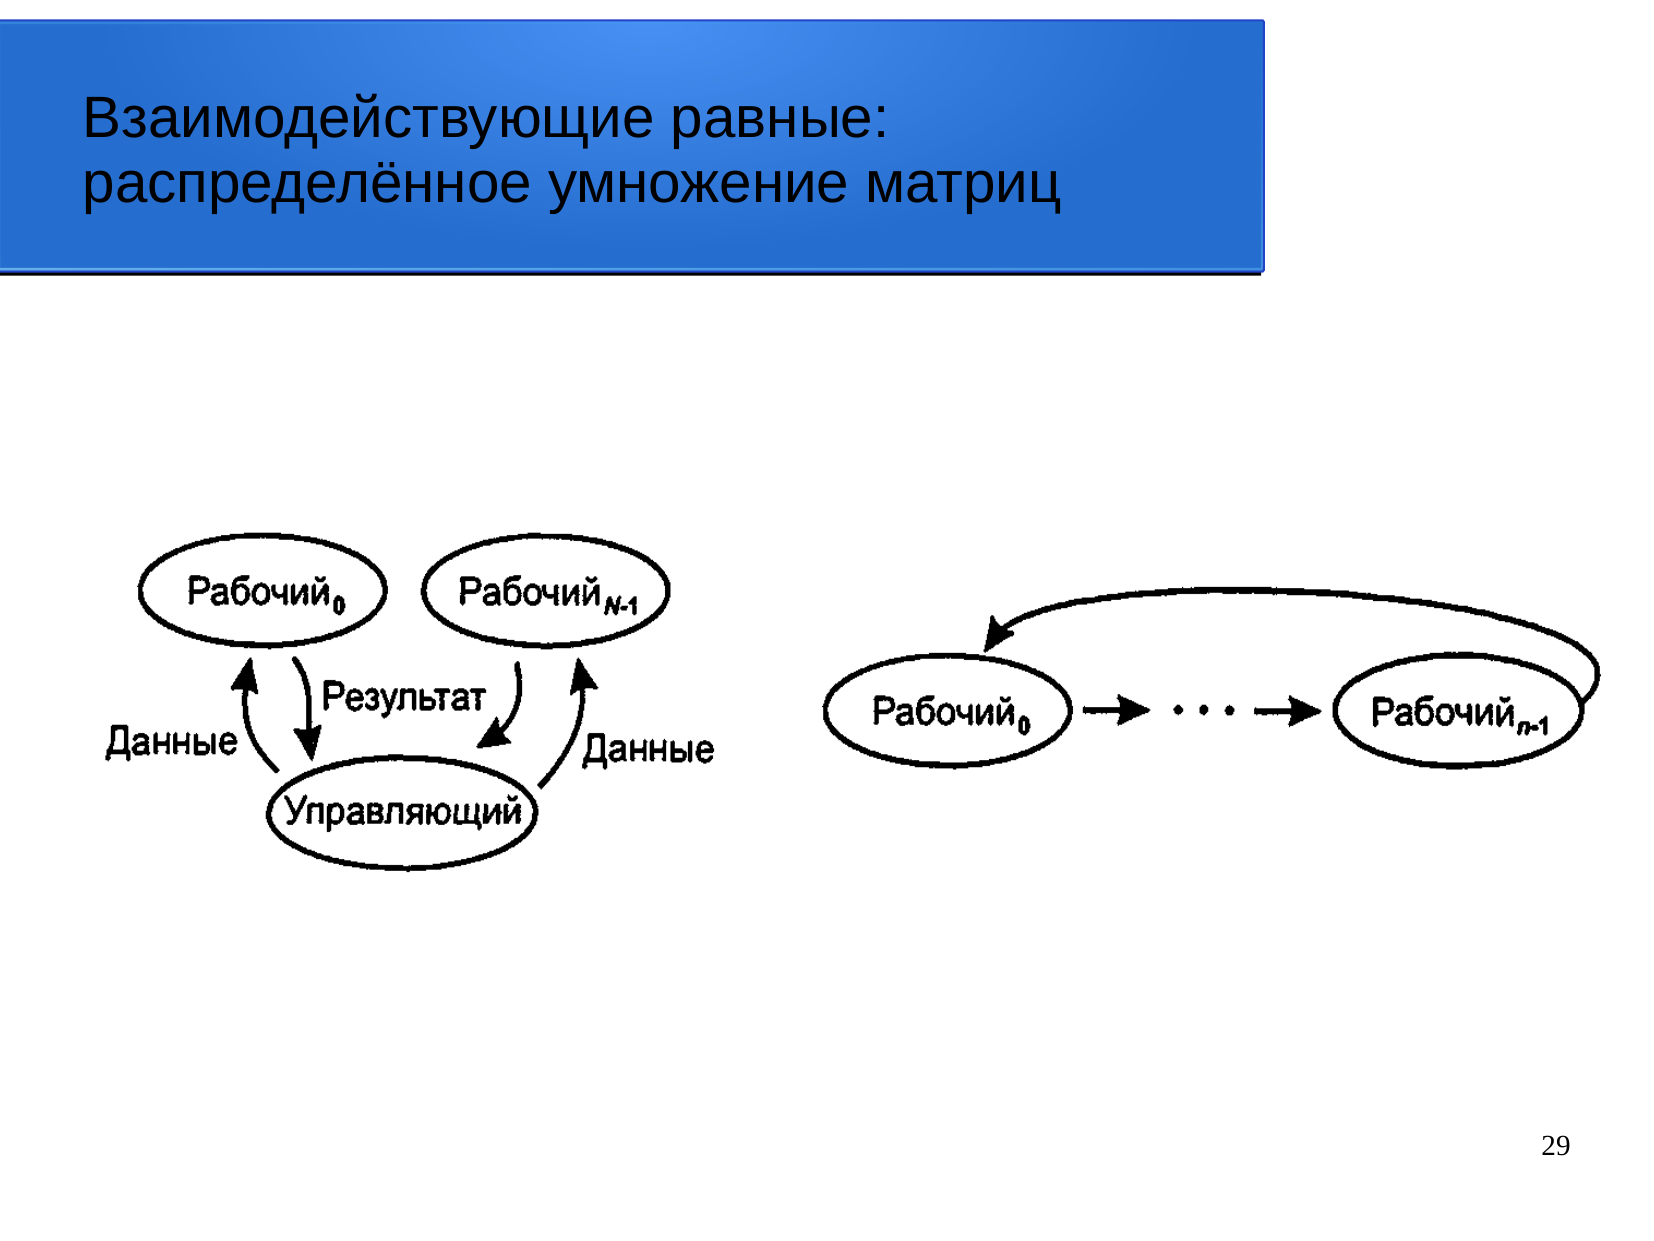

# Взаимодействующие равные: распределённое умножение матриц
29